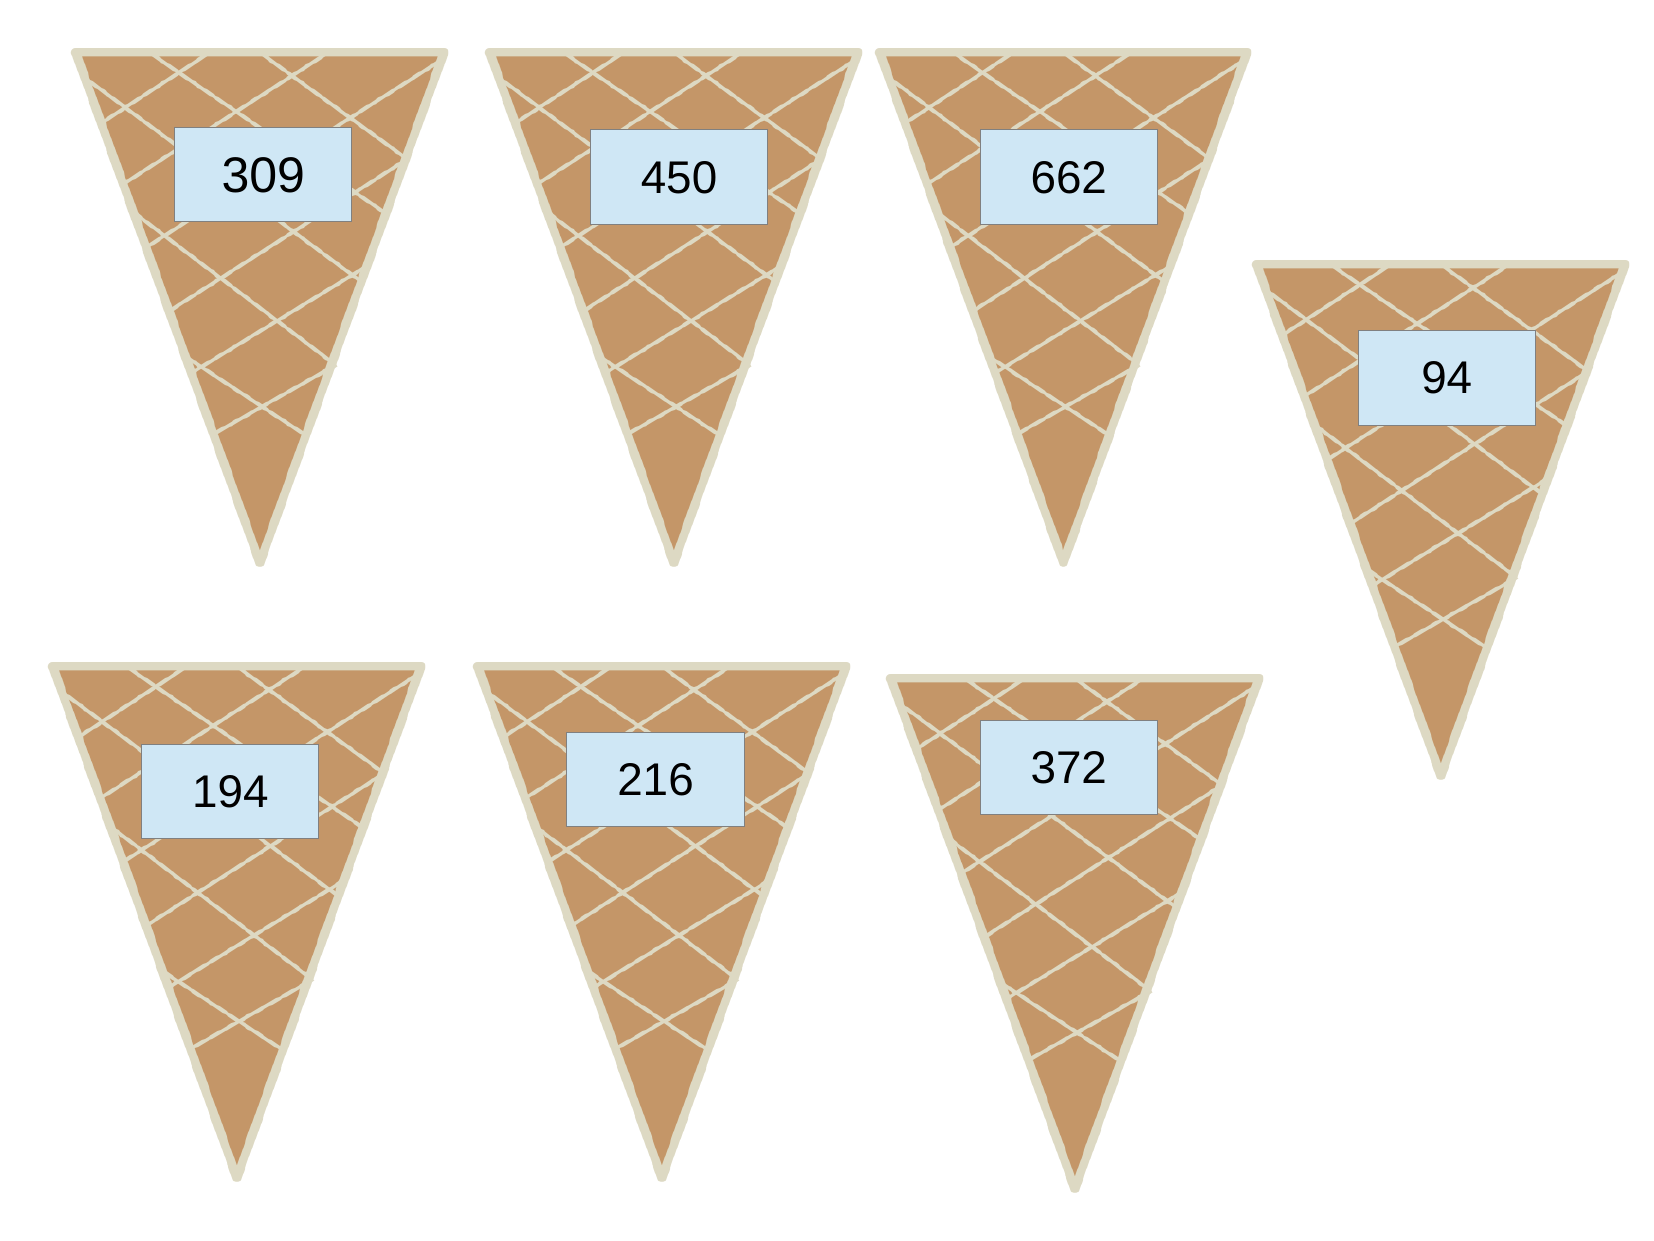

309
450
662
94
372
216
194